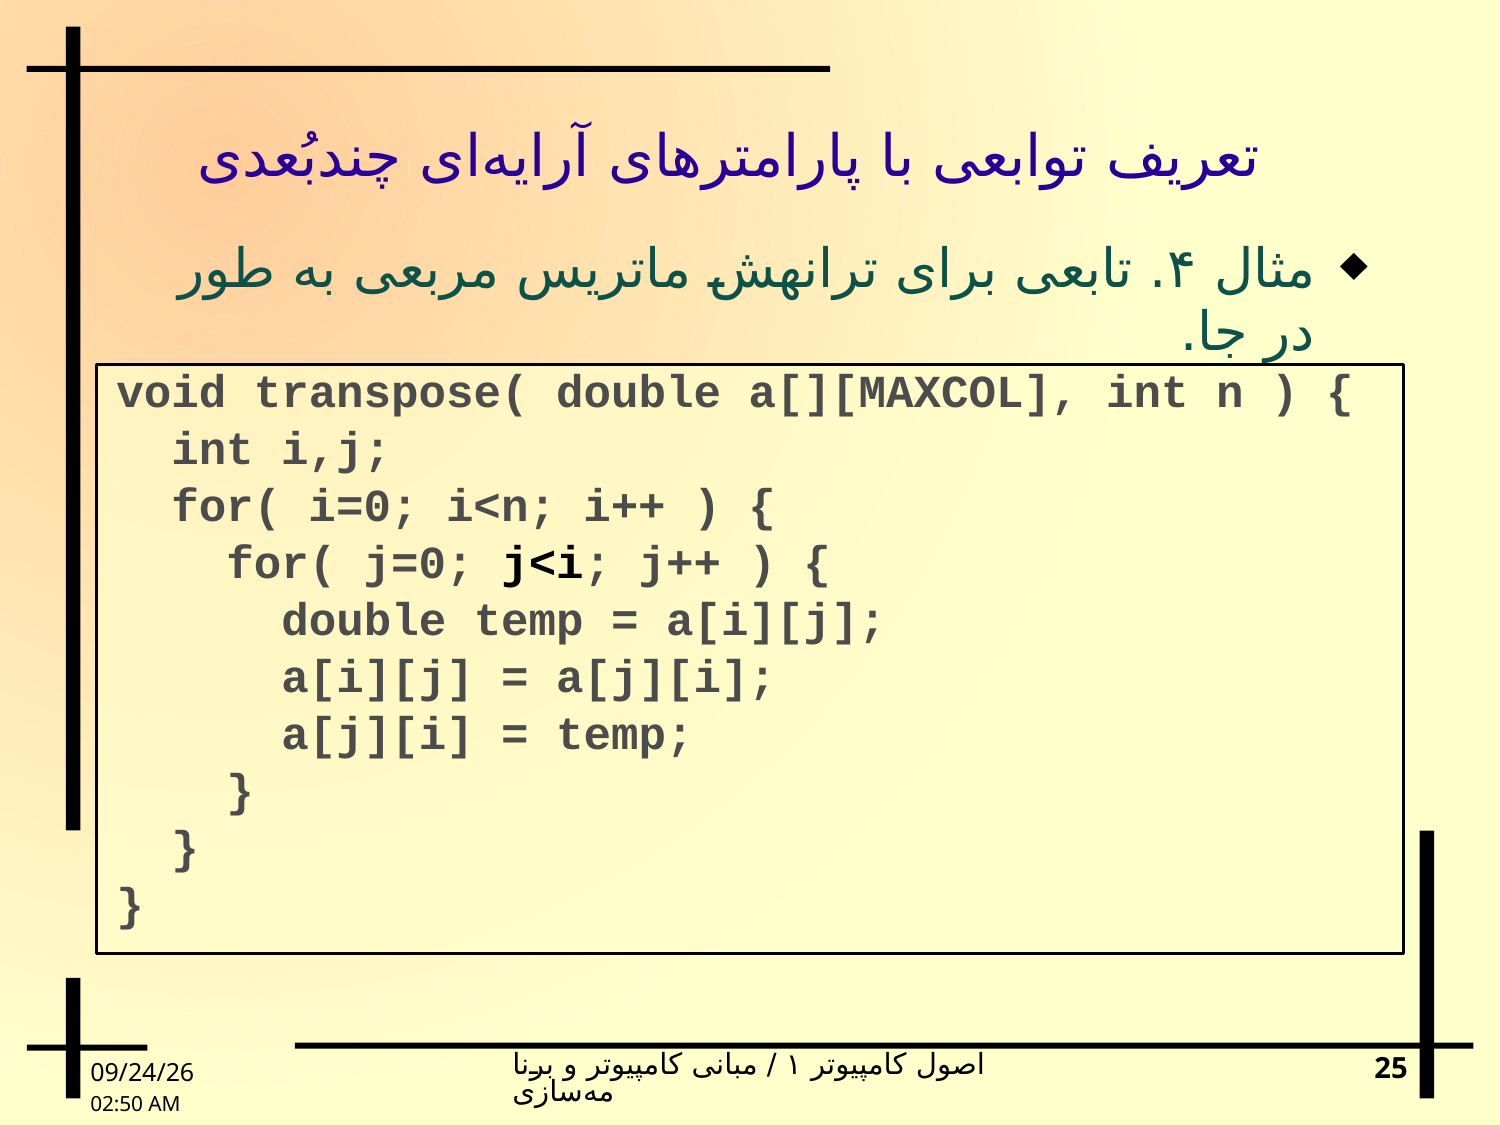

# تعریف توابعی با پارامترهای آرایه‌ای چندبُعدی
مثال ۴. تابعی برای ترانهش ماتریس مربعی به طور در جا.
void transpose( double a[][MAXCOL], int n ) {
 int i,j;
 for( i=0; i<n; i++ ) {
 for( j=0; j<i; j++ ) {
 double temp = a[i][j];
 a[i][j] = a[j][i];
 a[j][i] = temp;
 }
 }
}
اصول کامپیوتر ۱ / مبانی کامپیوتر و برنامه‌سازی
25